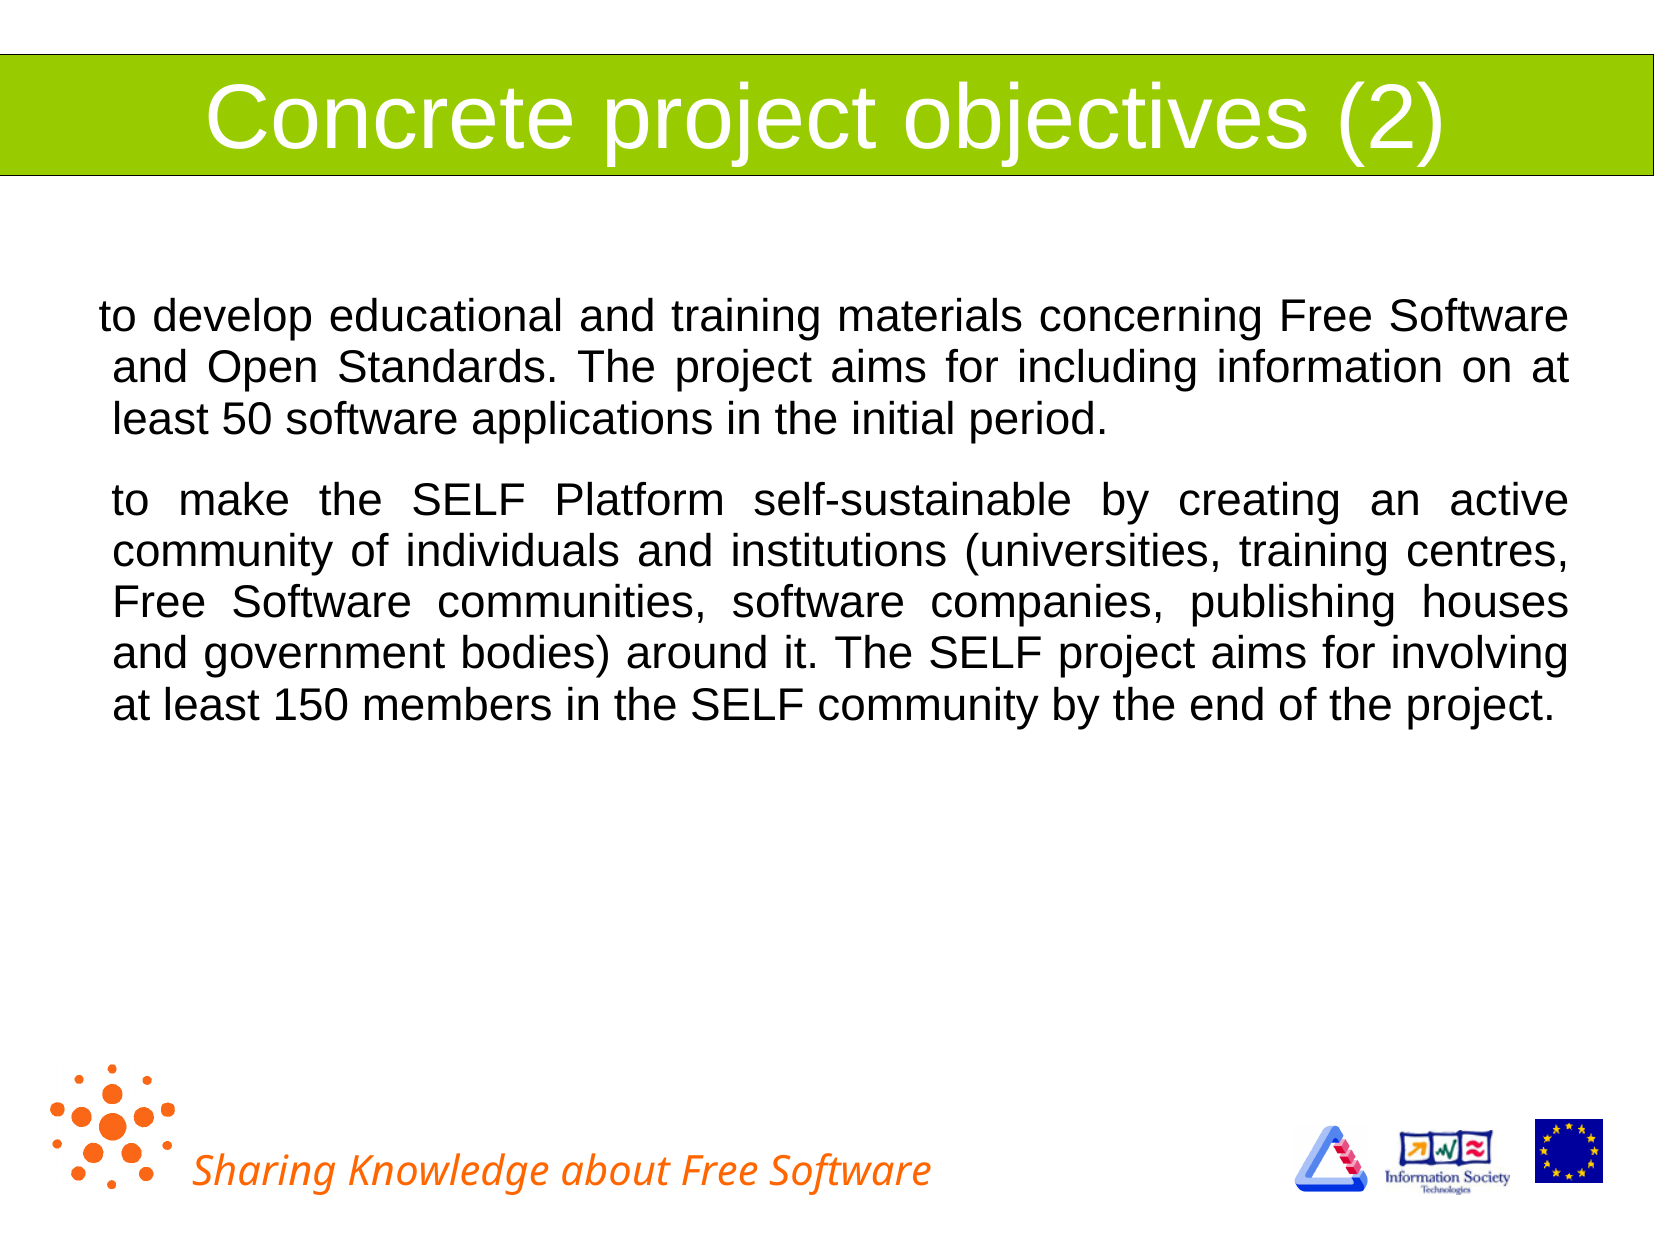

# Concrete project objectives (2)
 to develop educational and training materials concerning Free Software and Open Standards. The project aims for including information on at least 50 software applications in the initial period.
 to make the SELF Platform self-sustainable by creating an active community of individuals and institutions (universities, training centres, Free Software communities, software companies, publishing houses and government bodies) around it. The SELF project aims for involving at least 150 members in the SELF community by the end of the project.